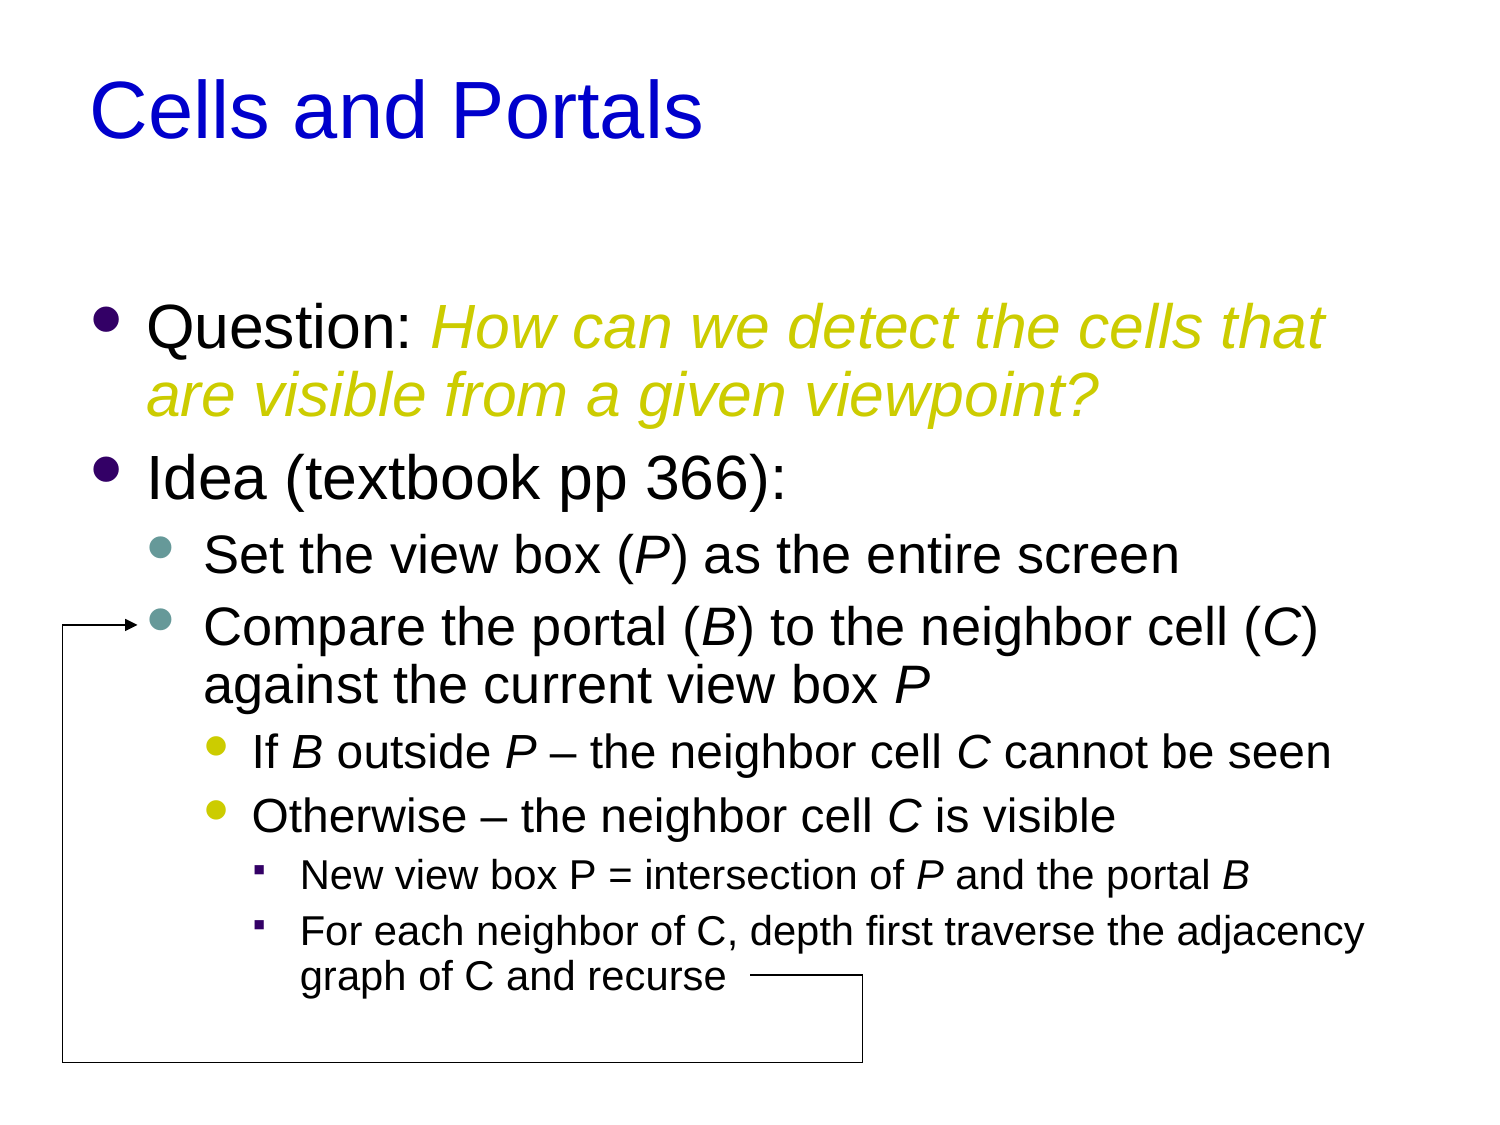

# Cells and Portals
Question: How can we detect the cells that are visible from a given viewpoint?
Idea (textbook pp 366):
Set the view box (P) as the entire screen
Compare the portal (B) to the neighbor cell (C) against the current view box P
If B outside P – the neighbor cell C cannot be seen
Otherwise – the neighbor cell C is visible
New view box P = intersection of P and the portal B
For each neighbor of C, depth first traverse the adjacency graph of C and recurse